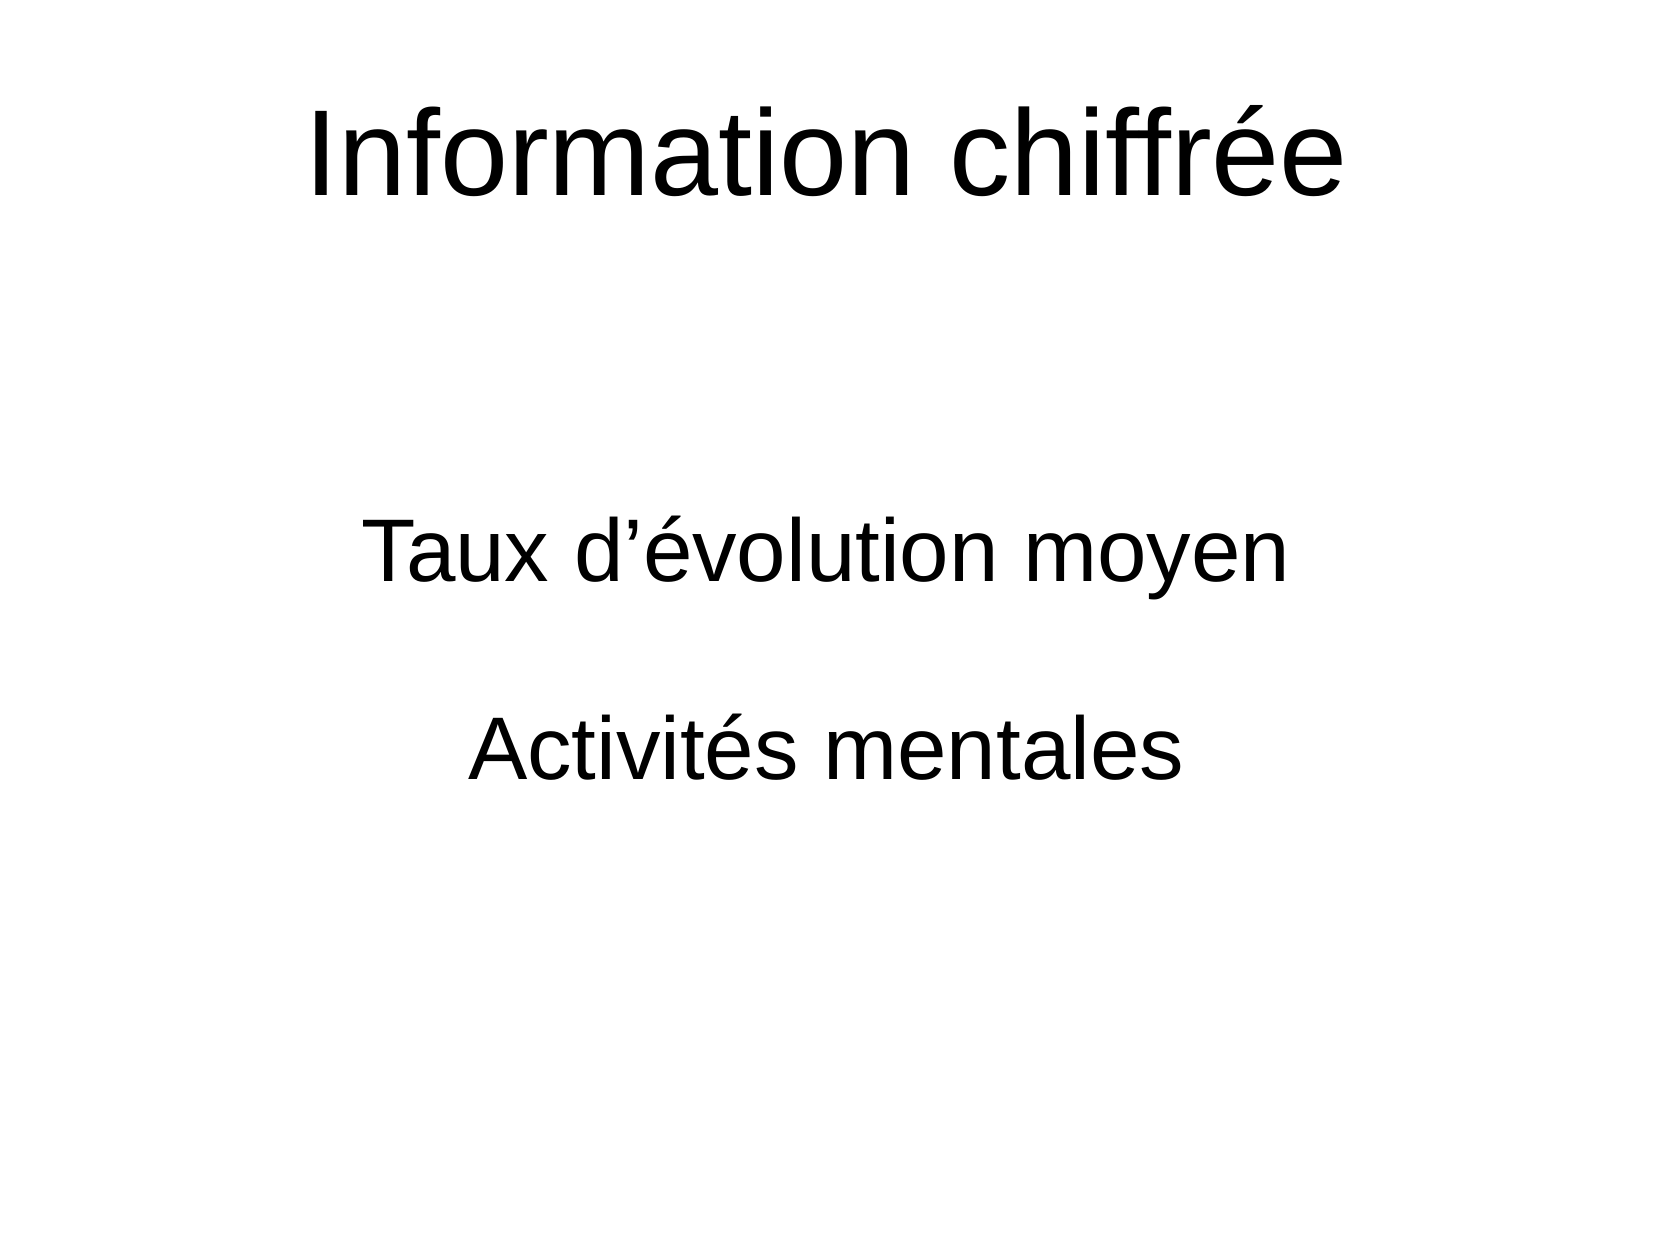

# Information chiffrée
Taux d’évolution moyen
Activités mentales